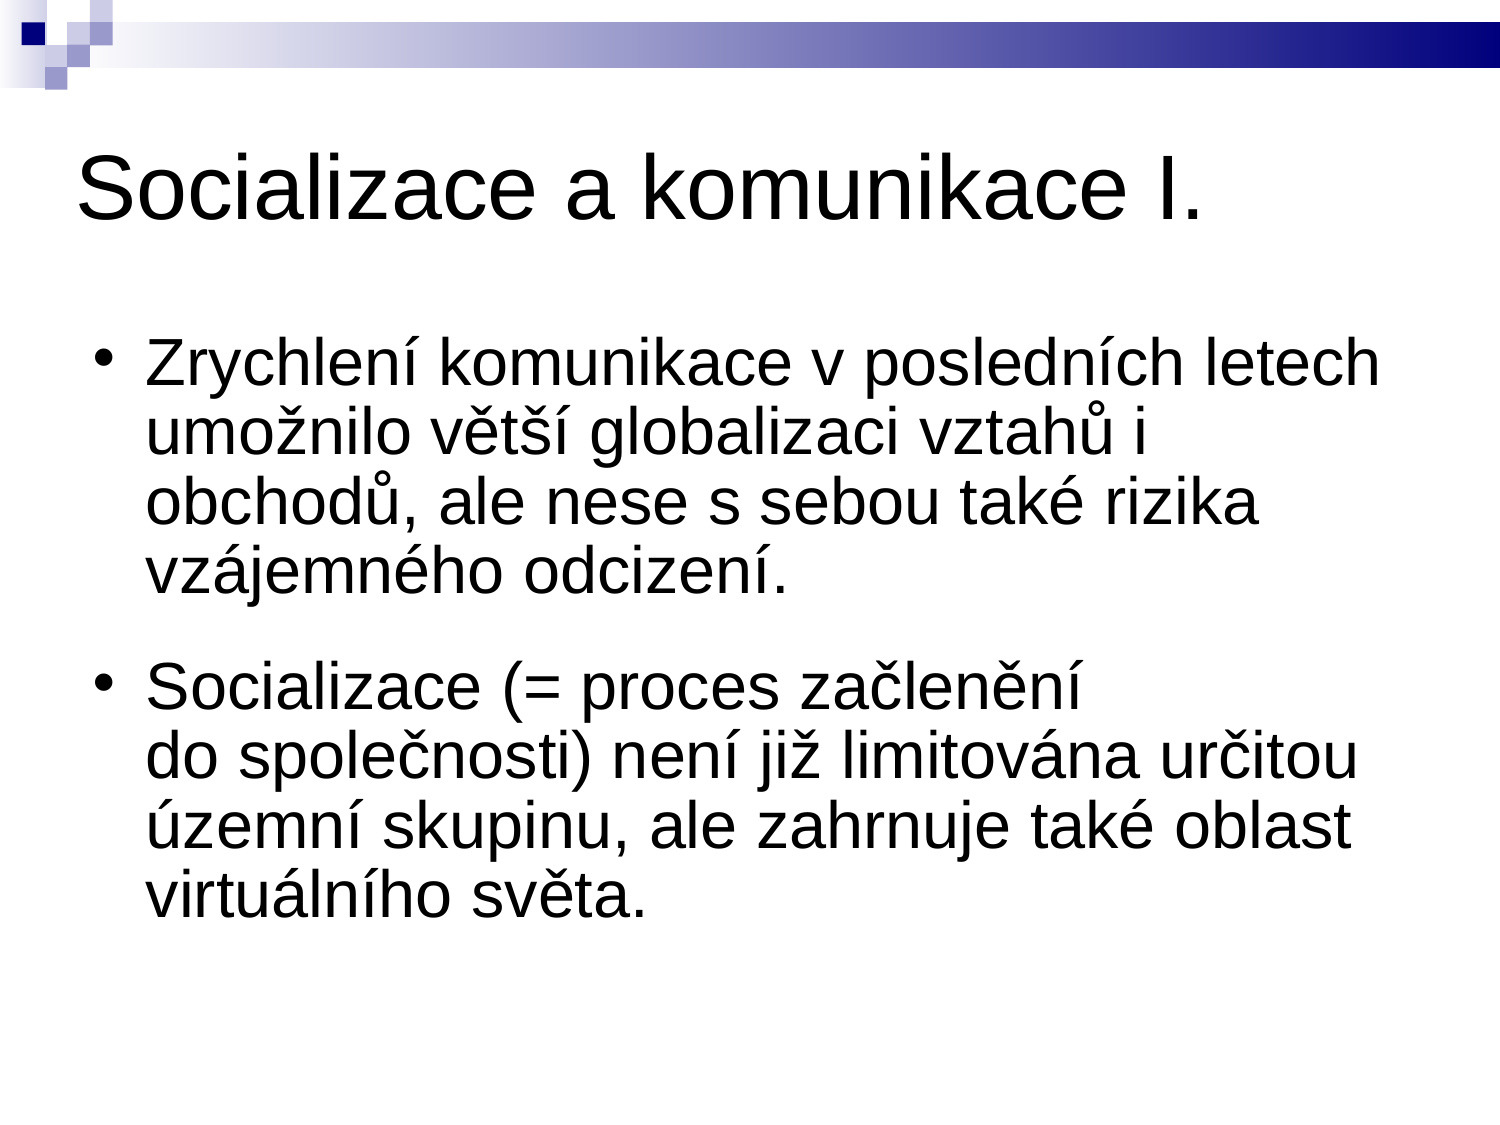

# Socializace a komunikace I.
Zrychlení komunikace v posledních letech umožnilo větší globalizaci vztahů i obchodů, ale nese s sebou také rizika vzájemného odcizení.
Socializace (= proces začlenění
do společnosti) není již limitována určitou územní skupinu, ale zahrnuje také oblast virtuálního světa.